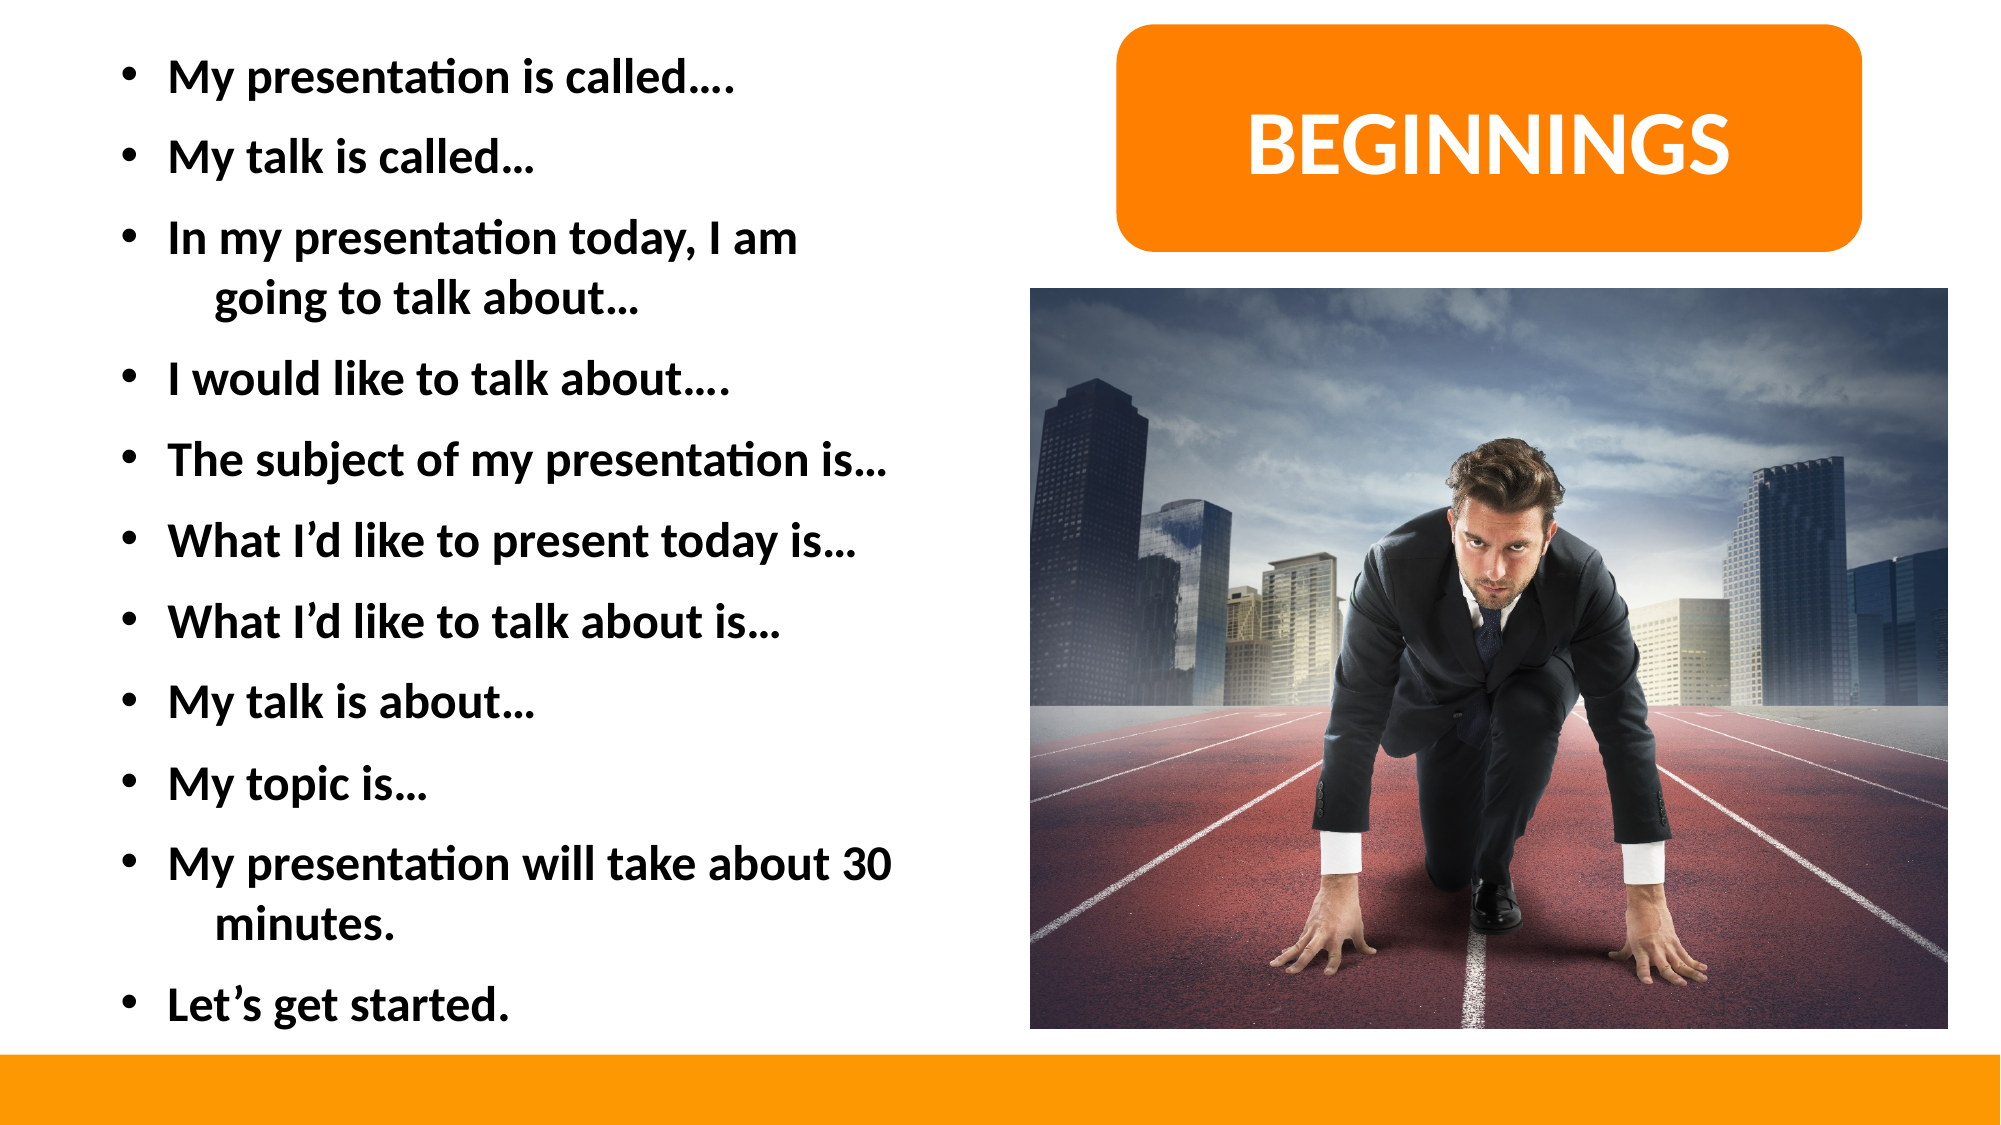

BEGINNINGS
# My presentation is called….
My talk is called…
In my presentation today, I am going to talk about…
I would like to talk about….
The subject of my presentation is…
What I’d like to present today is…
What I’d like to talk about is…
My talk is about…
My topic is…
My presentation will take about 30 minutes.
Let’s get started.